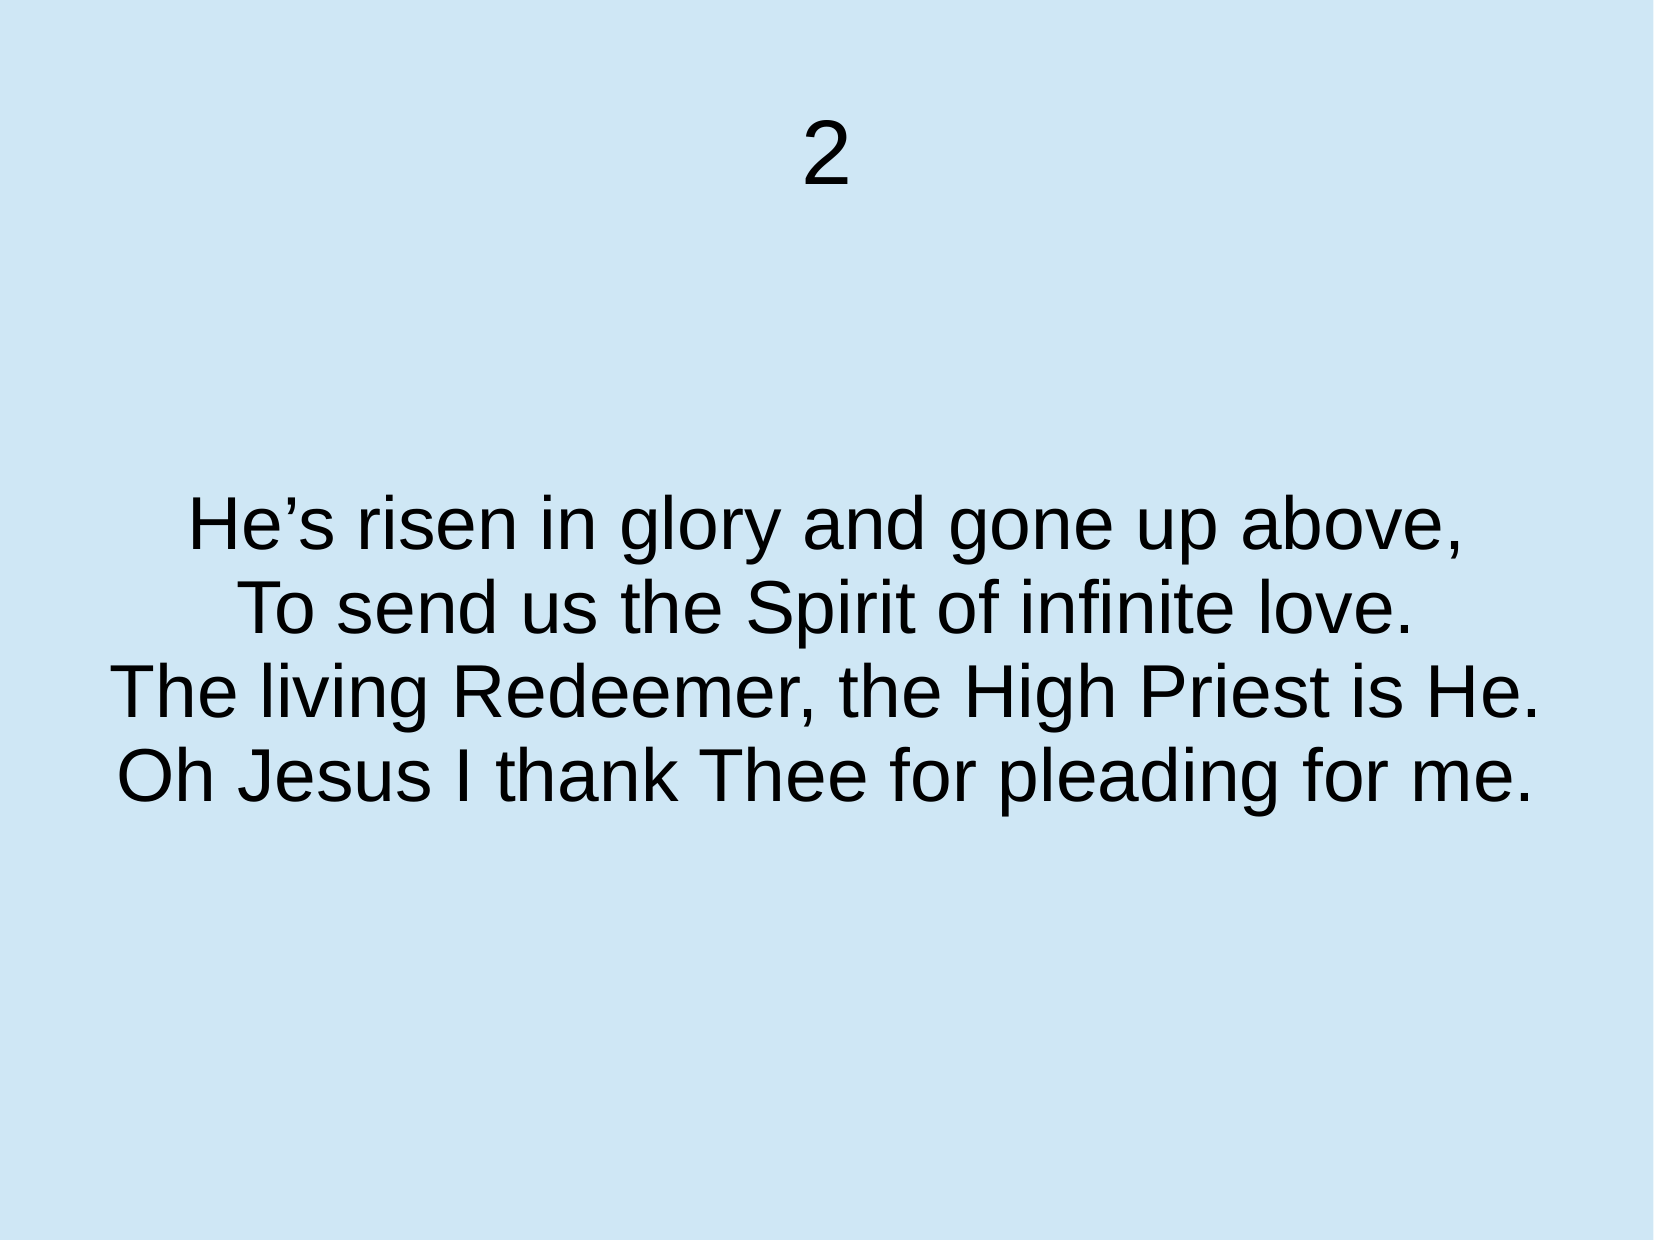

# 2
He’s risen in glory and gone up above,
To send us the Spirit of infinite love.
The living Redeemer, the High Priest is He.
Oh Jesus I thank Thee for pleading for me.